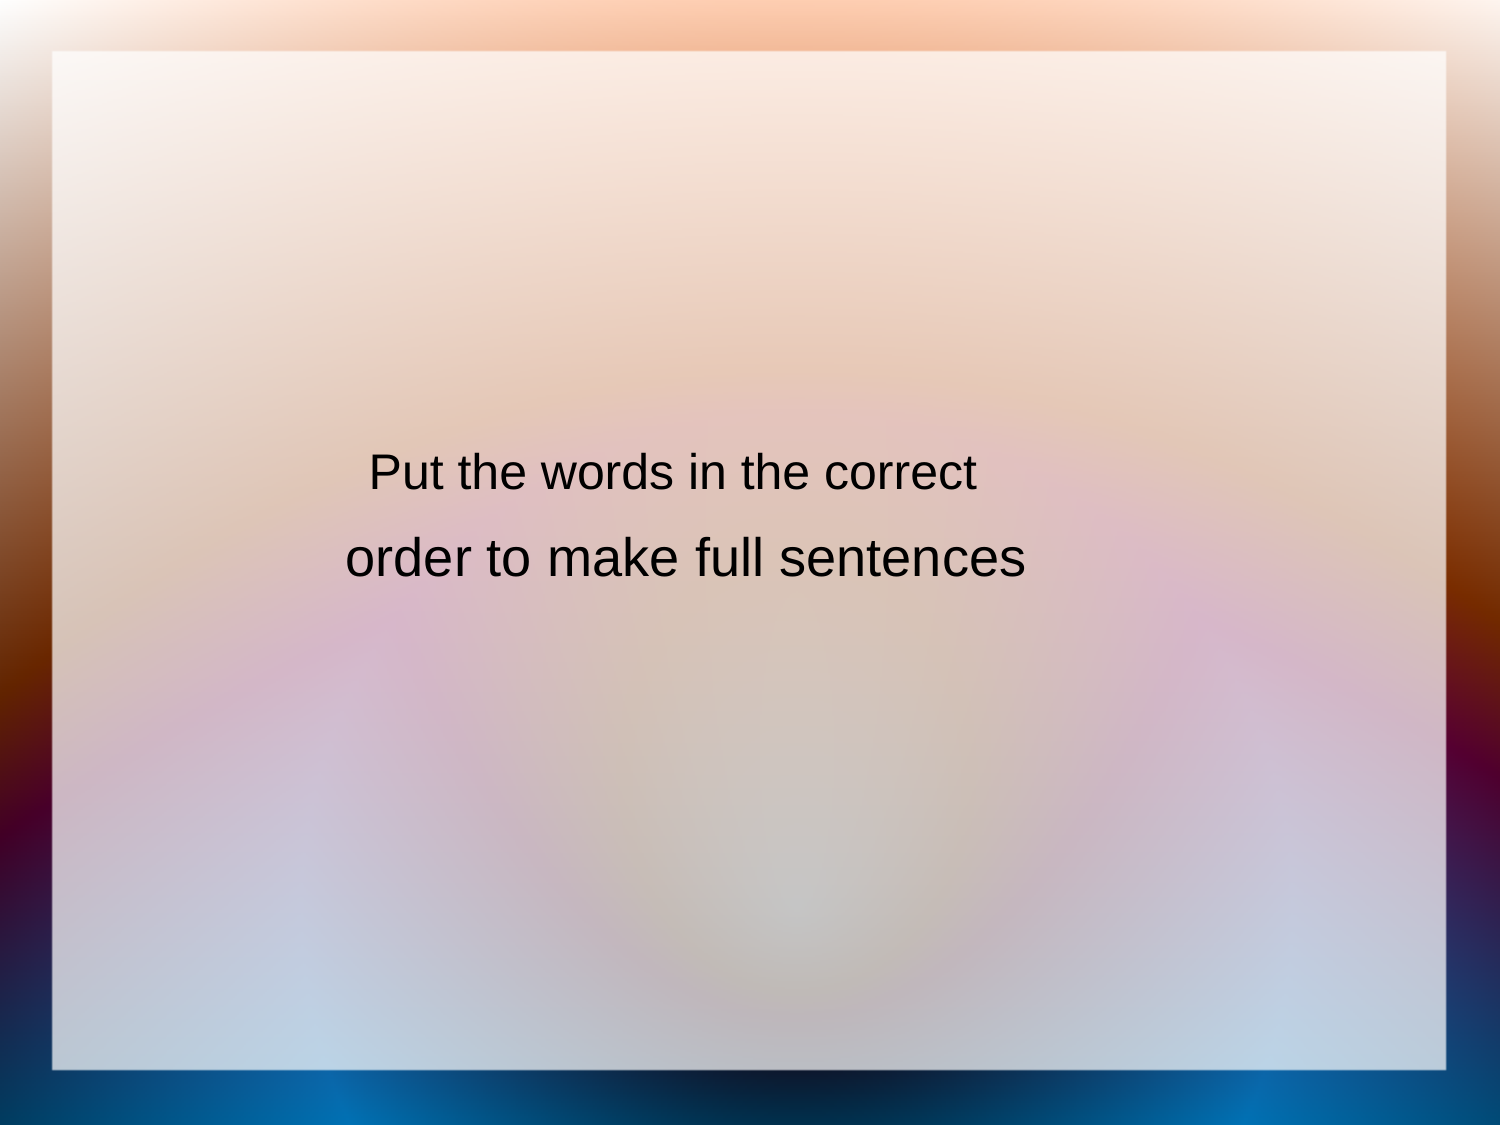

Put the words in the correct
order to make full sentences